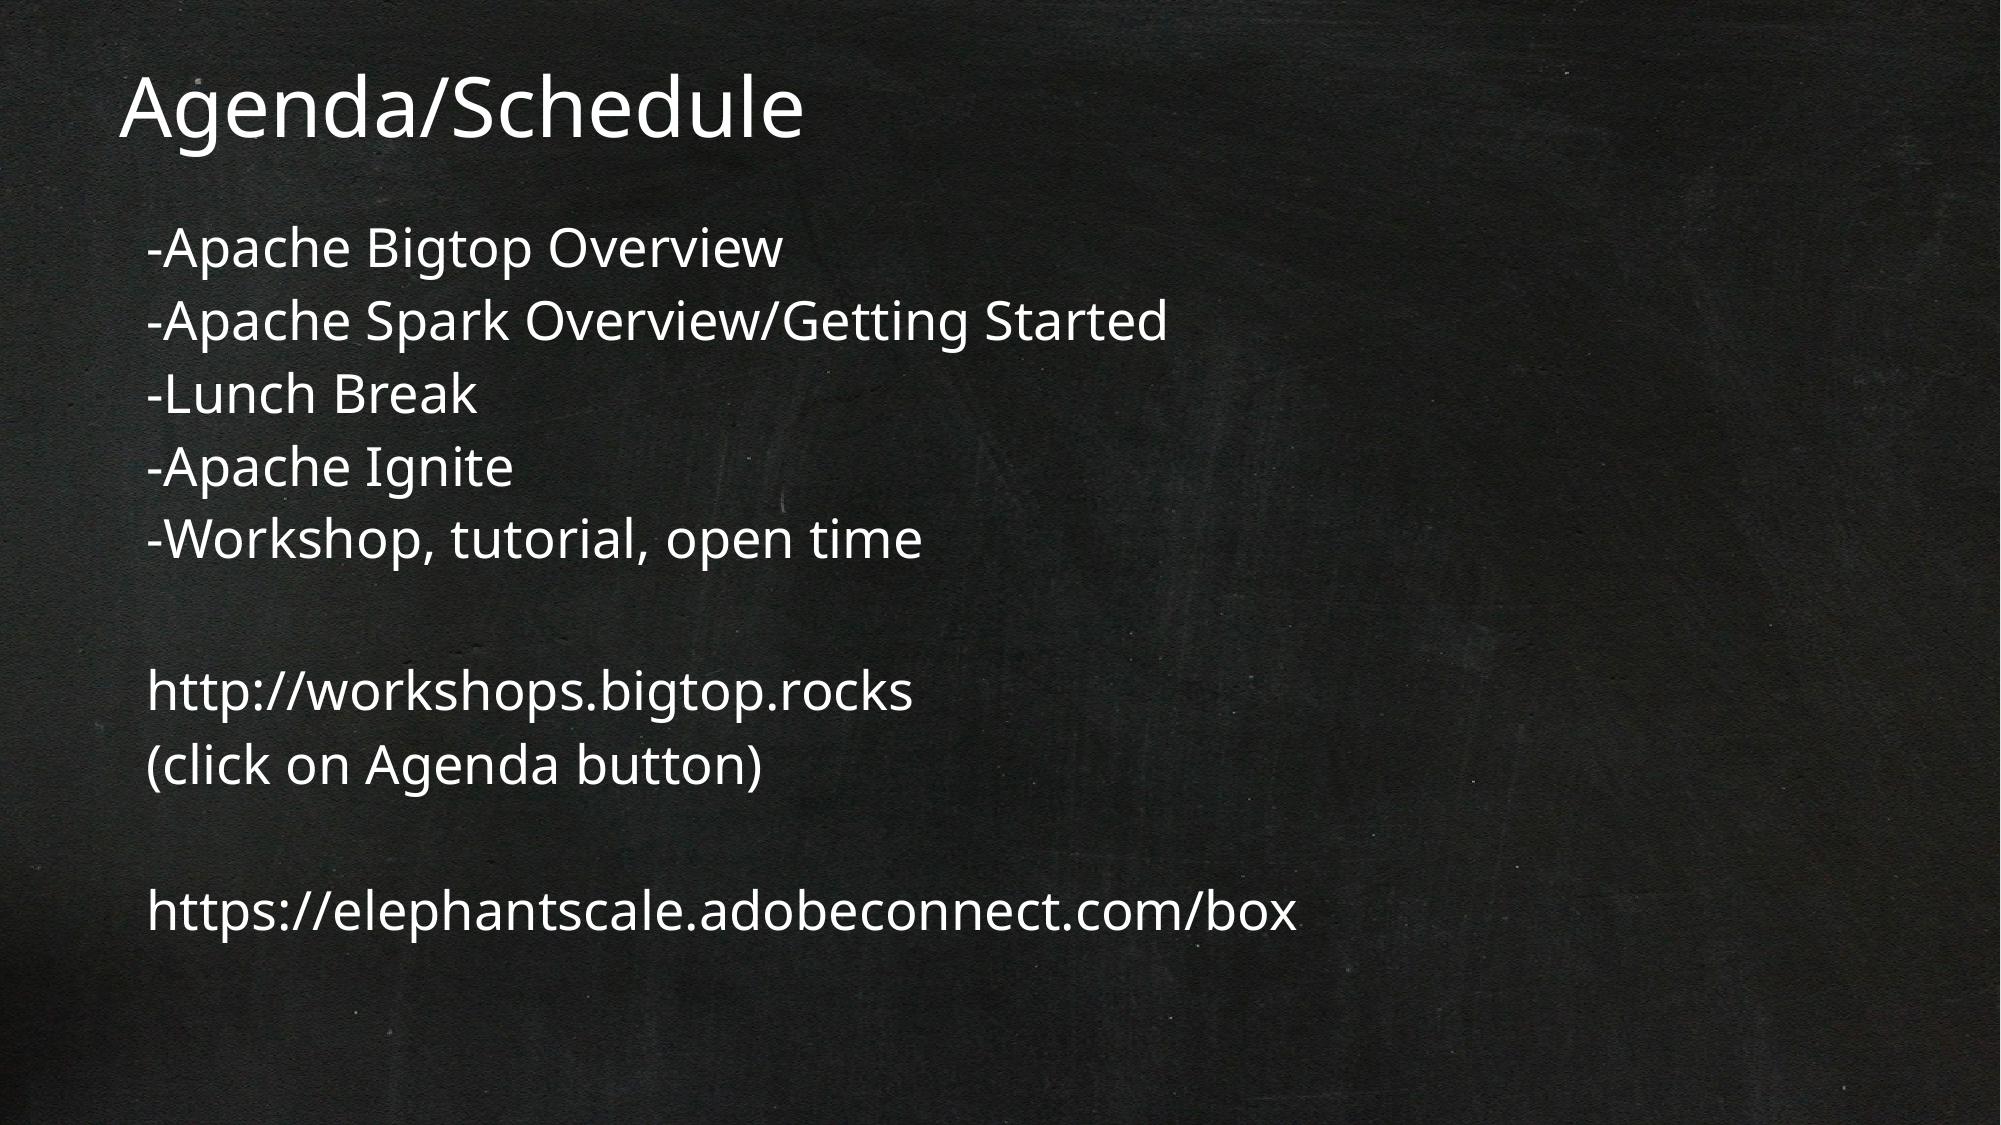

# Agenda/Schedule
-Apache Bigtop Overview
-Apache Spark Overview/Getting Started
-Lunch Break
-Apache Ignite
-Workshop, tutorial, open time
http://workshops.bigtop.rocks
(click on Agenda button)
https://elephantscale.adobeconnect.com/box